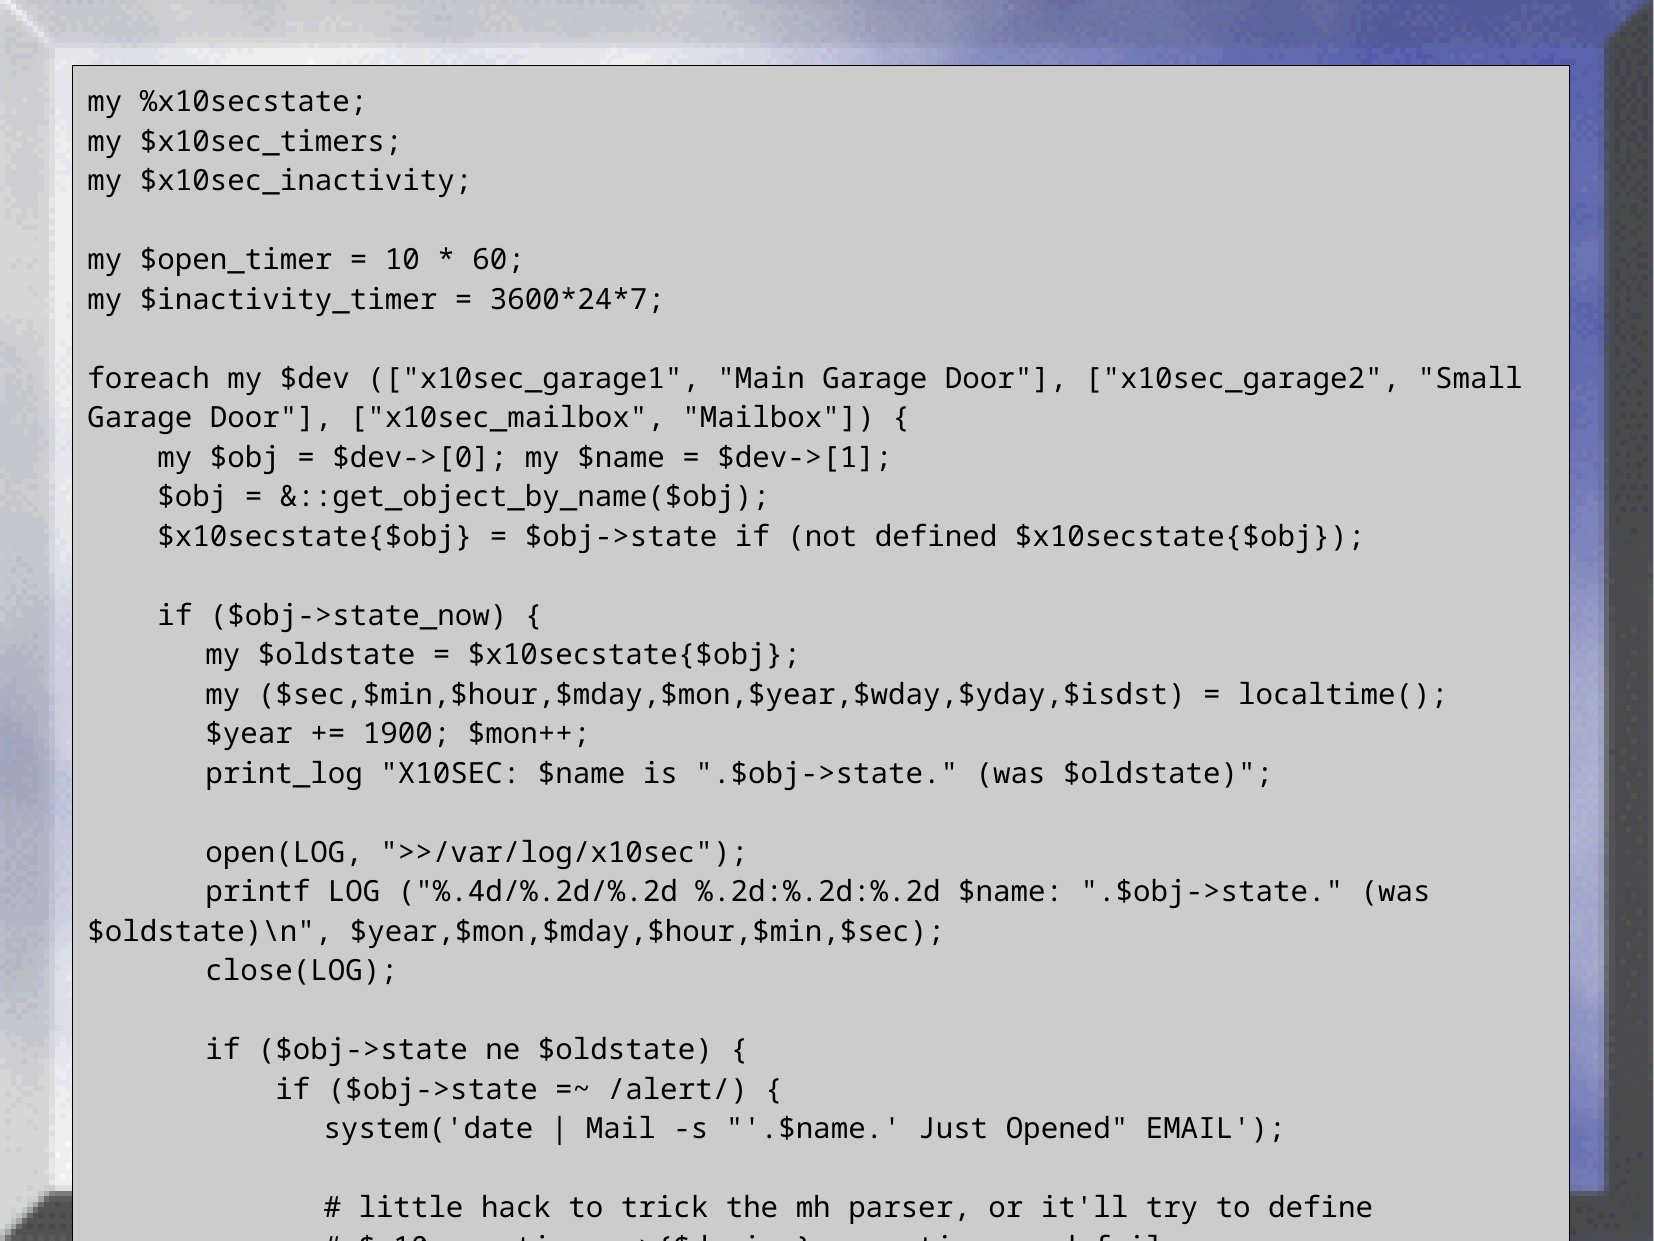

my %x10secstate;
my $x10sec_timers;
my $x10sec_inactivity;
my $open_timer = 10 * 60;
my $inactivity_timer = 3600*24*7;
foreach my $dev (["x10sec_garage1", "Main Garage Door"], ["x10sec_garage2", "Small Garage Door"], ["x10sec_mailbox", "Mailbox"]) {
 my $obj = $dev->[0]; my $name = $dev->[1];
 $obj = &::get_object_by_name($obj);
 $x10secstate{$obj} = $obj->state if (not defined $x10secstate{$obj});
 if ($obj->state_now) {
	my $oldstate = $x10secstate{$obj};
	my ($sec,$min,$hour,$mday,$mon,$year,$wday,$yday,$isdst) = localtime();
	$year += 1900; $mon++;
	print_log "X10SEC: $name is ".$obj->state." (was $oldstate)";
	open(LOG, ">>/var/log/x10sec");
	printf LOG ("%.4d/%.2d/%.2d %.2d:%.2d:%.2d $name: ".$obj->state." (was $oldstate)\n", $year,$mon,$mday,$hour,$min,$sec);
	close(LOG);
	if ($obj->state ne $oldstate) {
	 if ($obj->state =~ /alert/) {
		system('date | Mail -s "'.$name.' Just Opened" EMAIL');
		# little hack to trick the mh parser, or it'll try to define
		# $x10_sec_timers->{$device} as a timer and fail.
		my $newtimer = new Timer();
		$x10sec_timers->{$obj} = $newtimer;
		$x10sec_timers->{$obj}->set($open_timer);